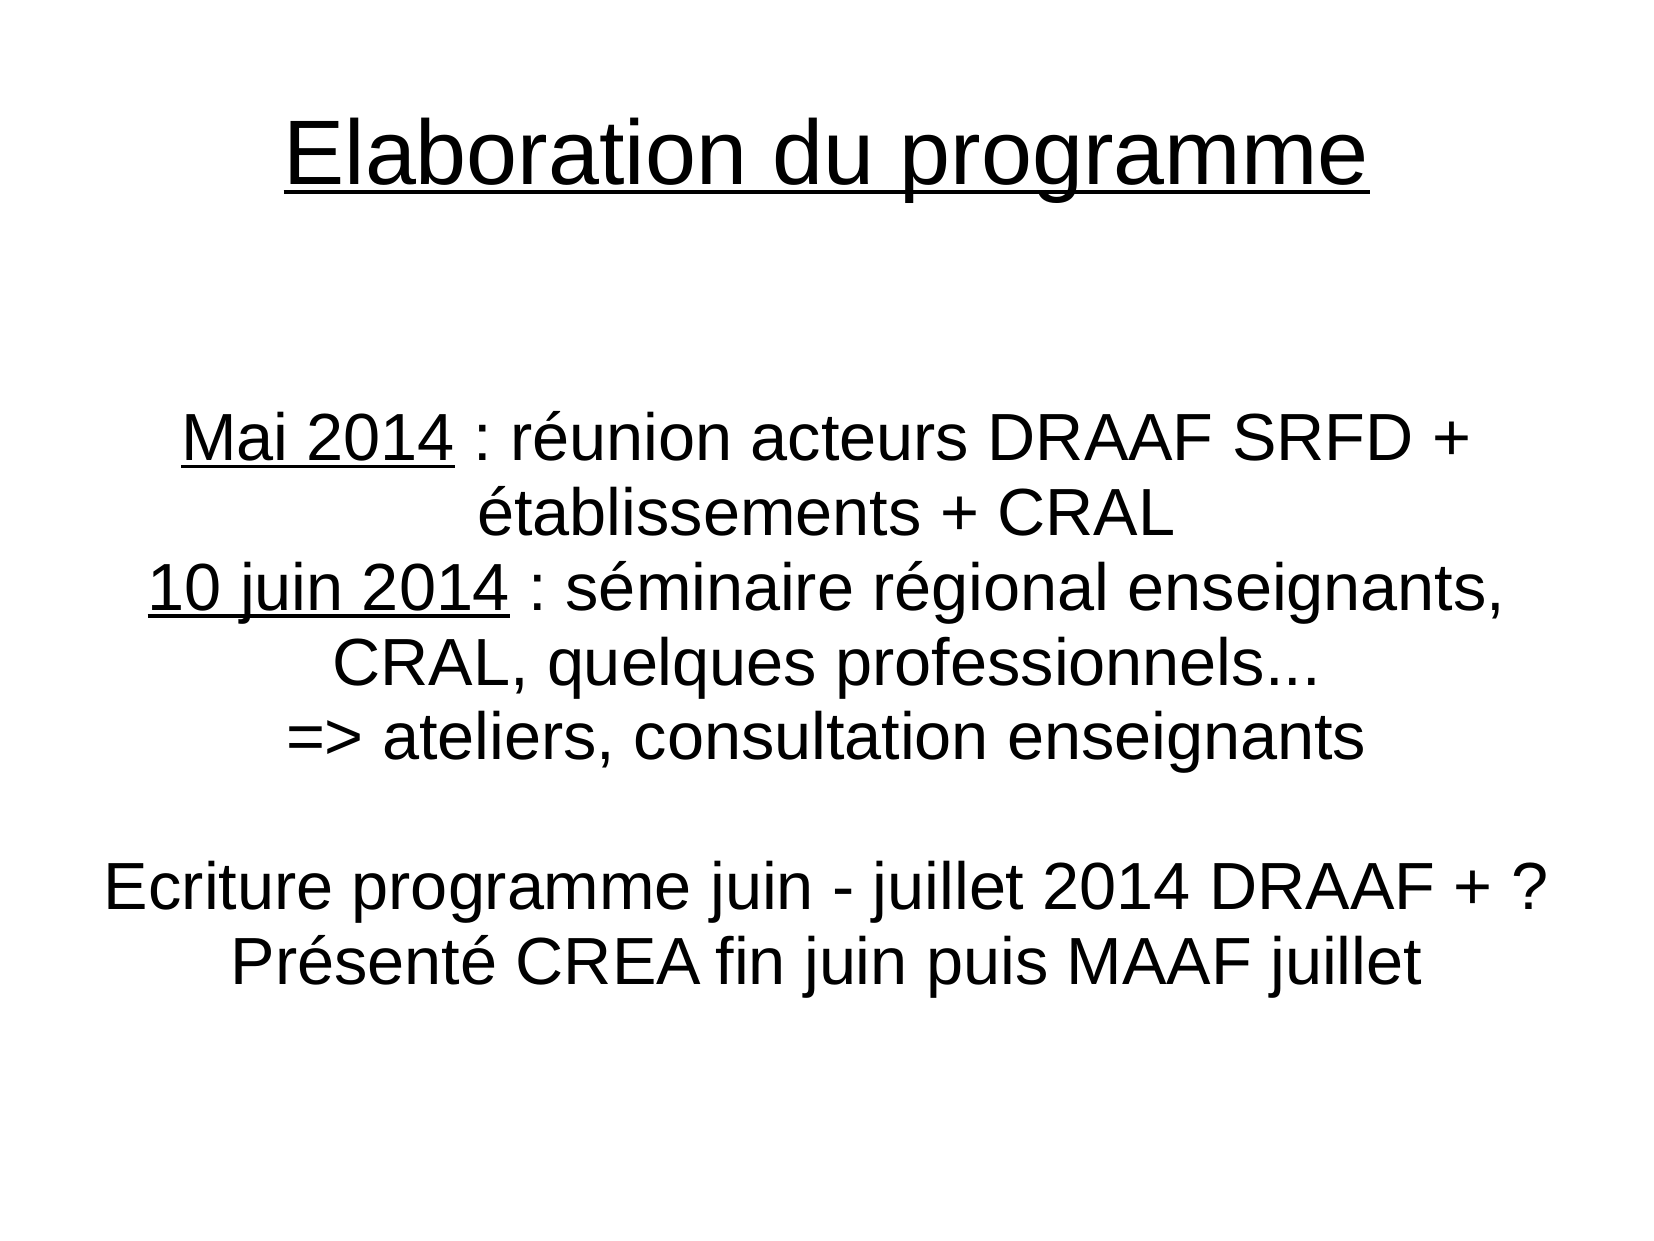

# Elaboration du programme
Mai 2014 : réunion acteurs DRAAF SRFD + établissements + CRAL
10 juin 2014 : séminaire régional enseignants, CRAL, quelques professionnels...
=> ateliers, consultation enseignants
Ecriture programme juin - juillet 2014 DRAAF + ?
Présenté CREA fin juin puis MAAF juillet